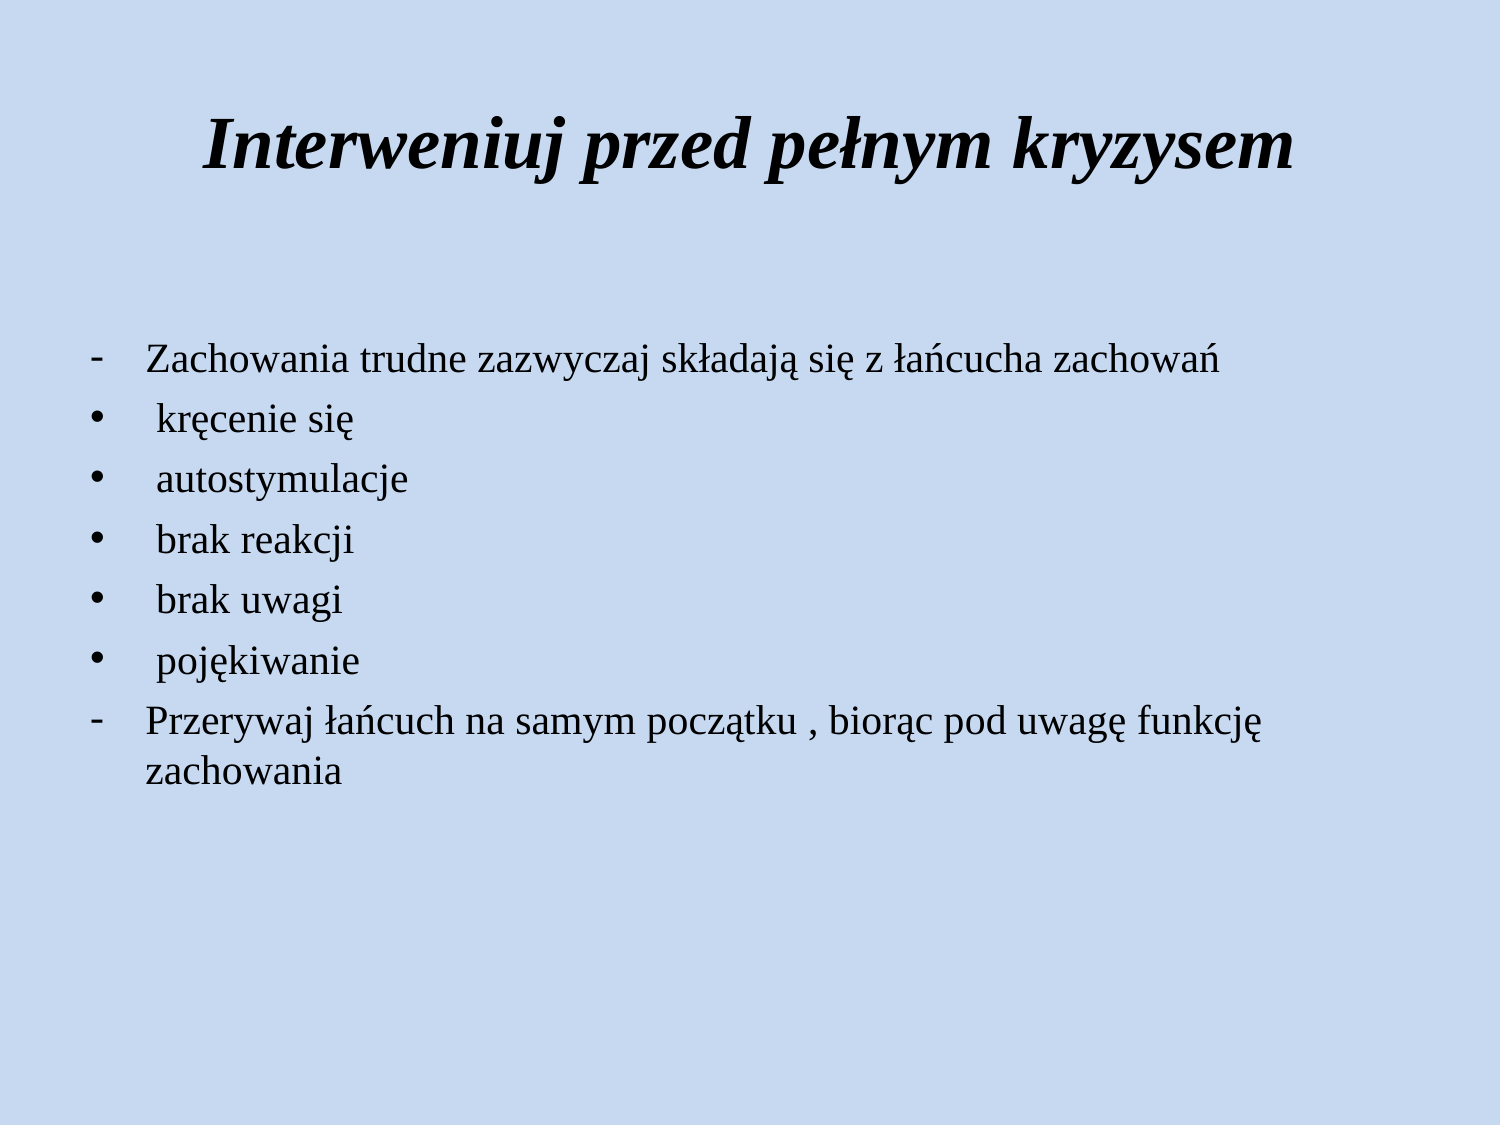

Interweniuj przed pełnym kryzysem
Zachowania trudne zazwyczaj składają się z łańcucha zachowań
 kręcenie się
 autostymulacje
 brak reakcji
 brak uwagi
 pojękiwanie
Przerywaj łańcuch na samym początku , biorąc pod uwagę funkcję zachowania